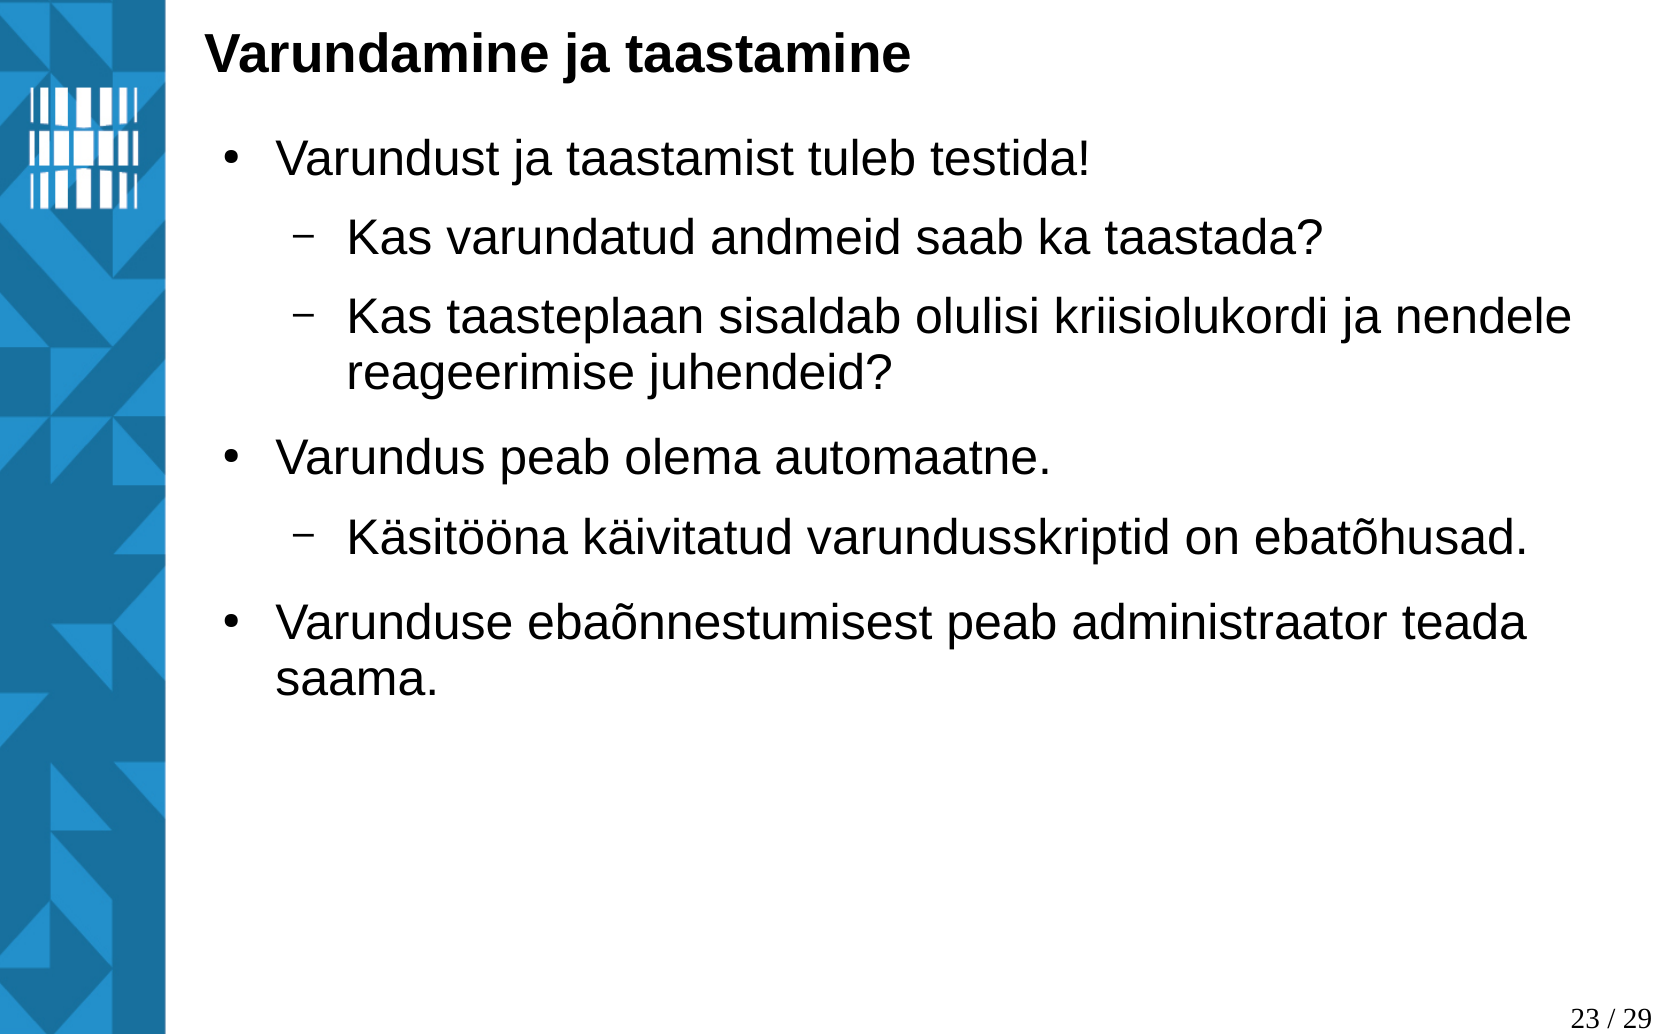

# Varundamine ja taastamine
Varundust ja taastamist tuleb testida!
Kas varundatud andmeid saab ka taastada?
Kas taasteplaan sisaldab olulisi kriisiolukordi ja nendele reageerimise juhendeid?
Varundus peab olema automaatne.
Käsitööna käivitatud varundusskriptid on ebatõhusad.
Varunduse ebaõnnestumisest peab administraator teada saama.
23